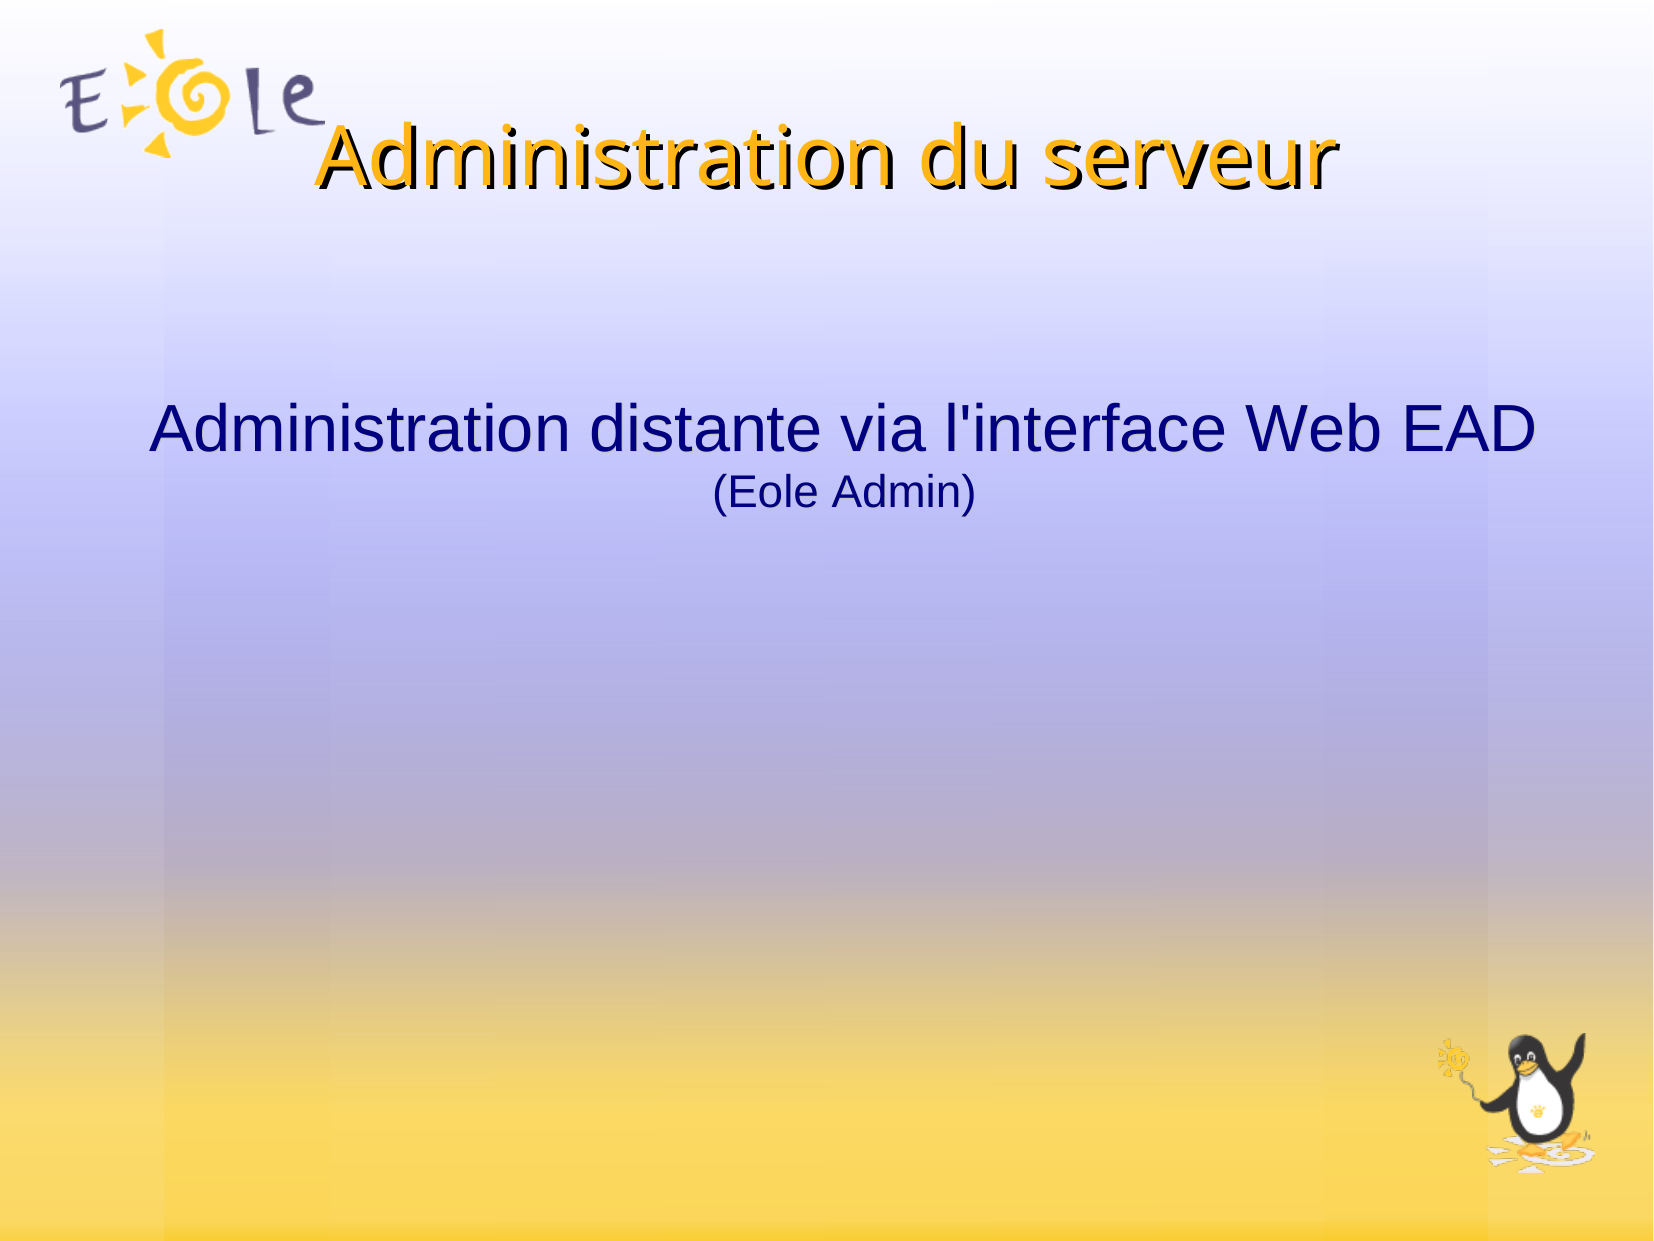

# Administration du serveur
Administration distante via l'interface Web EAD
(Eole Admin)